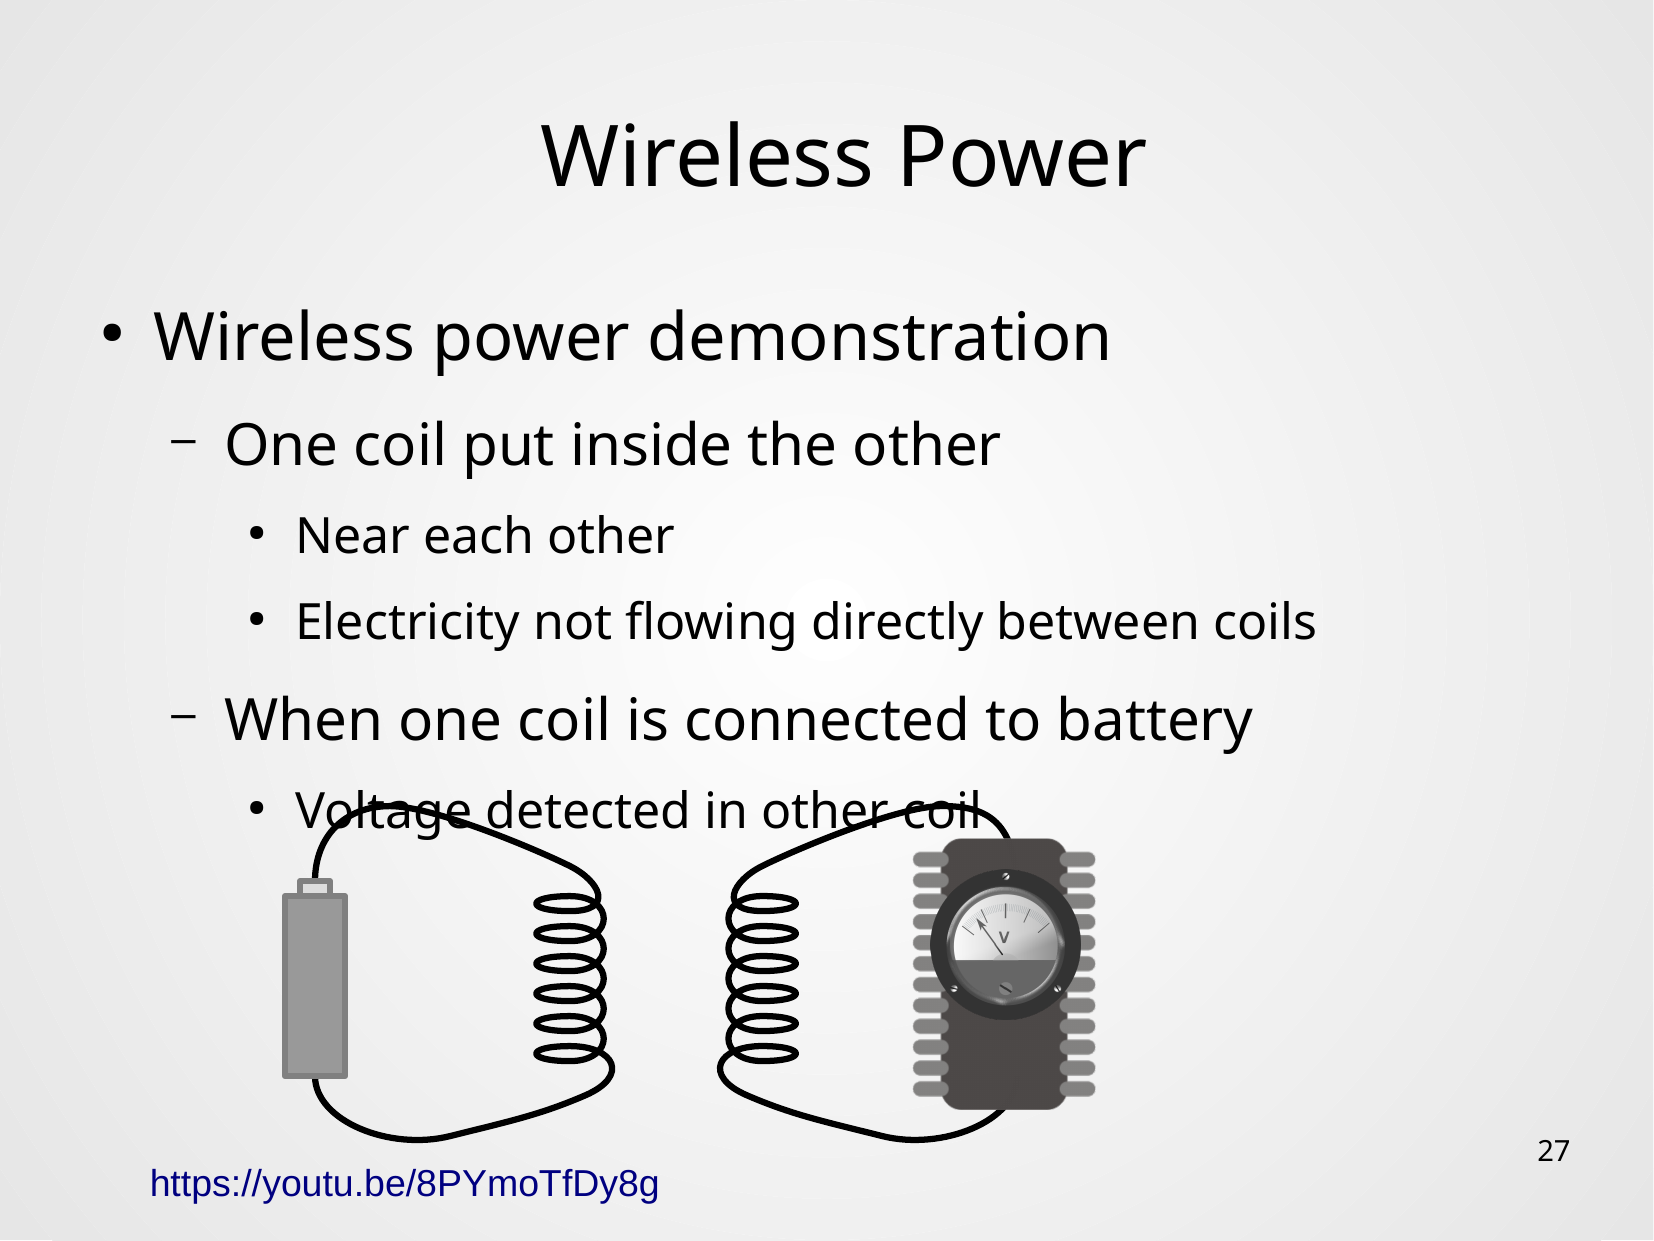

# Wireless Power
Wireless power demonstration
One coil put inside the other
Near each other
Electricity not flowing directly between coils
When one coil is connected to battery
Voltage detected in other coil
27
https://youtu.be/8PYmoTfDy8g